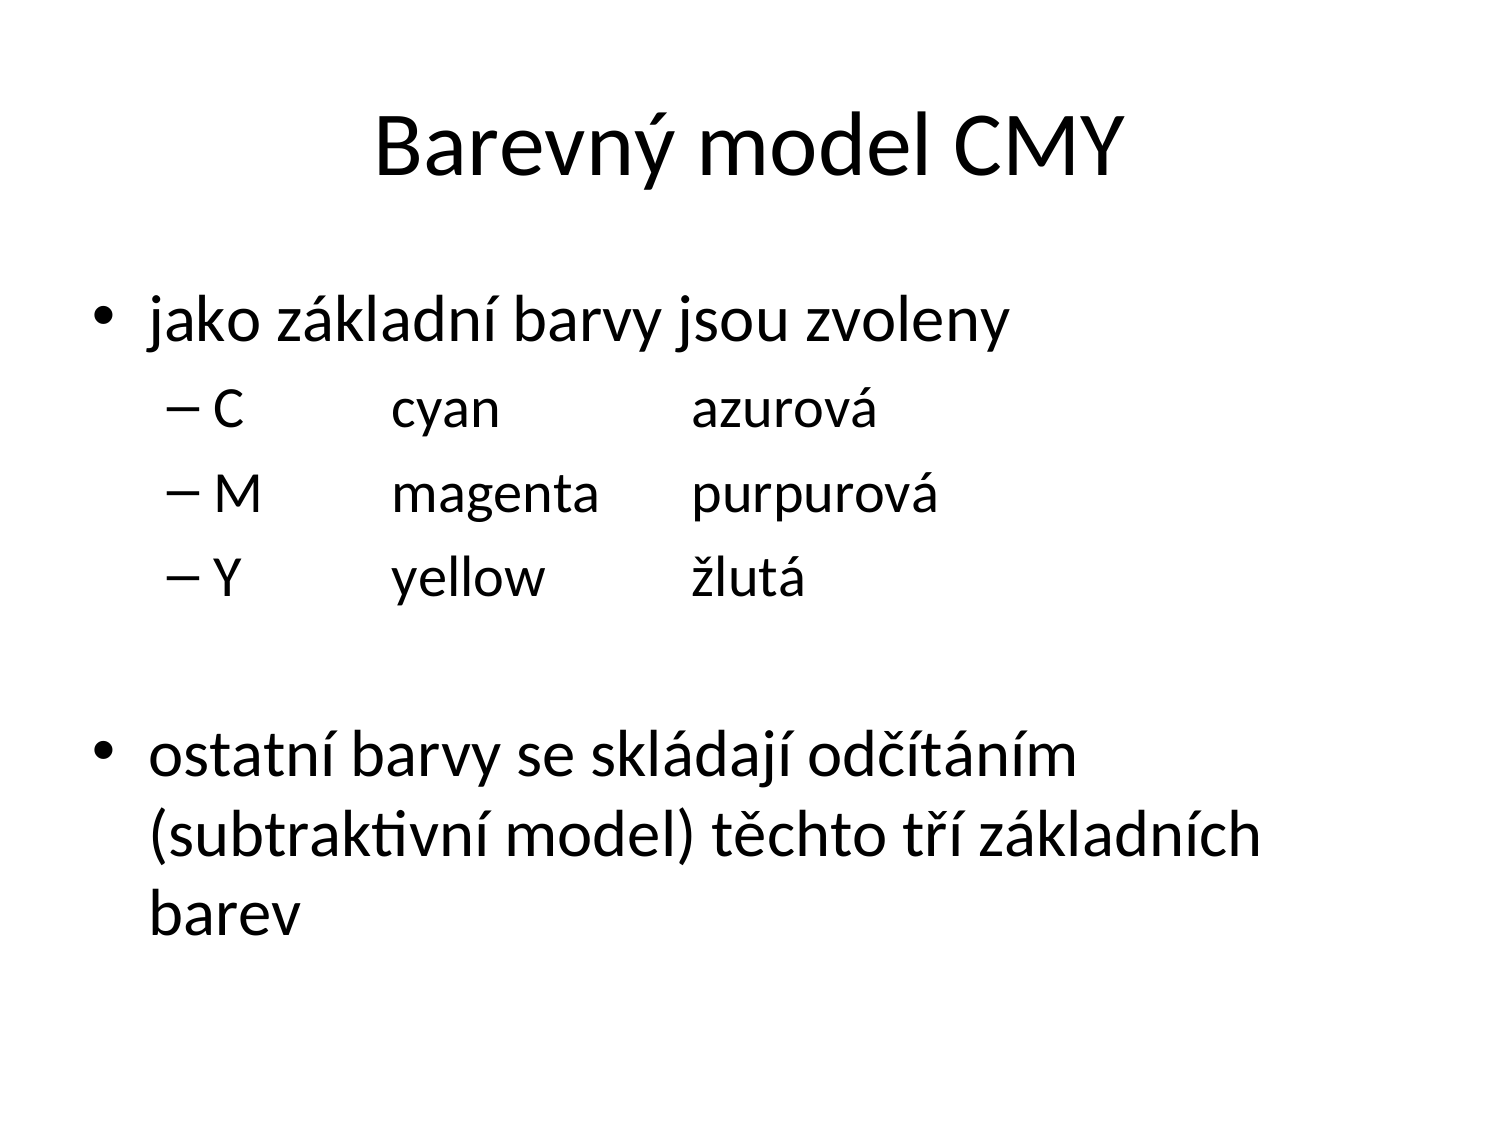

# Barevný model CMY
jako základní barvy jsou zvoleny
C	cyan		azurová
M	magenta	purpurová
Y	yellow	žlutá
ostatní barvy se skládají odčítáním (subtraktivní model) těchto tří základních barev